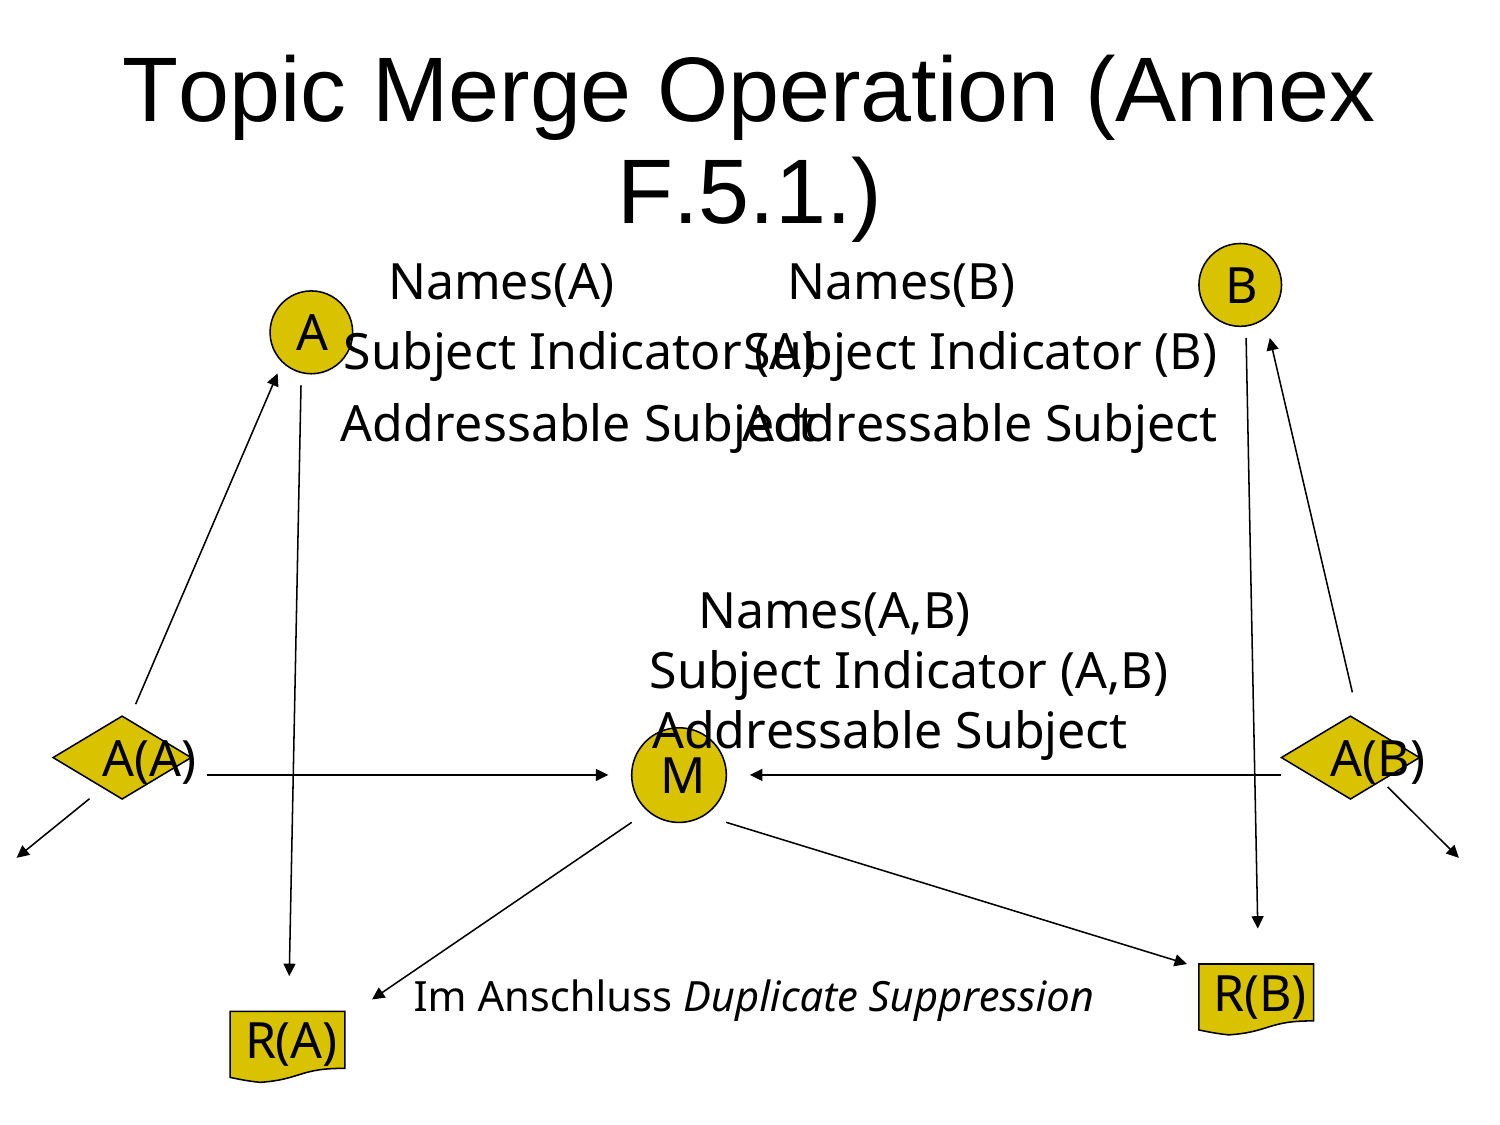

# Topic Merge Operation (Annex F.5.1.)
Names(A)
Names(B)
B
A
Subject Indicator (A)
Subject Indicator (B)
Addressable Subject
Addressable Subject
Names(A,B)
Subject Indicator (A,B)
Addressable Subject
A(A)
A(B)
M
Im Anschluss Duplicate Suppression
R(B)
R(A)